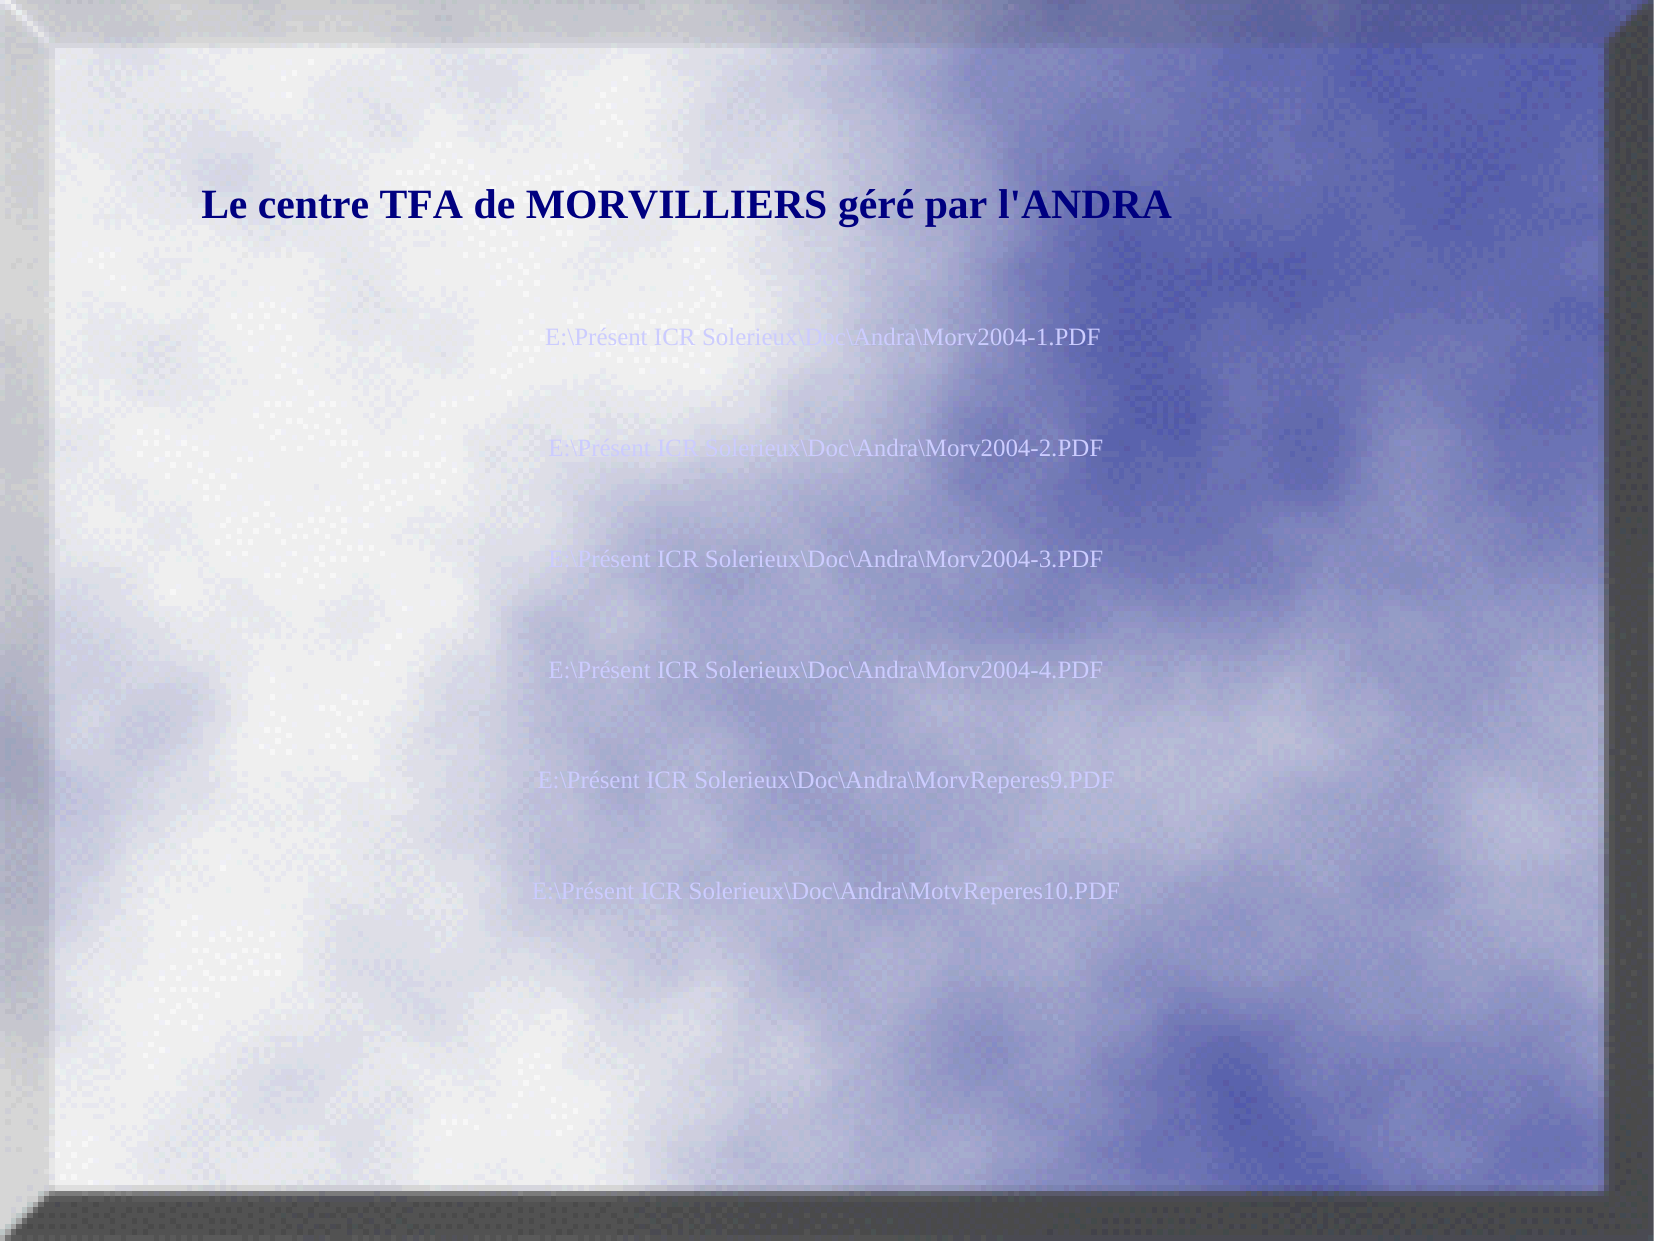

# Le centre TFA de MORVILLIERS géré par l'ANDRA
E:\Présent ICR Solerieux\Doc\Andra\Morv2004-1.PDF
 E:\Présent ICR Solerieux\Doc\Andra\Morv2004-2.PDF
 E:\Présent ICR Solerieux\Doc\Andra\Morv2004-3.PDF
 E:\Présent ICR Solerieux\Doc\Andra\Morv2004-4.PDF
 E:\Présent ICR Solerieux\Doc\Andra\MorvReperes9.PDF
 E:\Présent ICR Solerieux\Doc\Andra\MotvReperes10.PDF